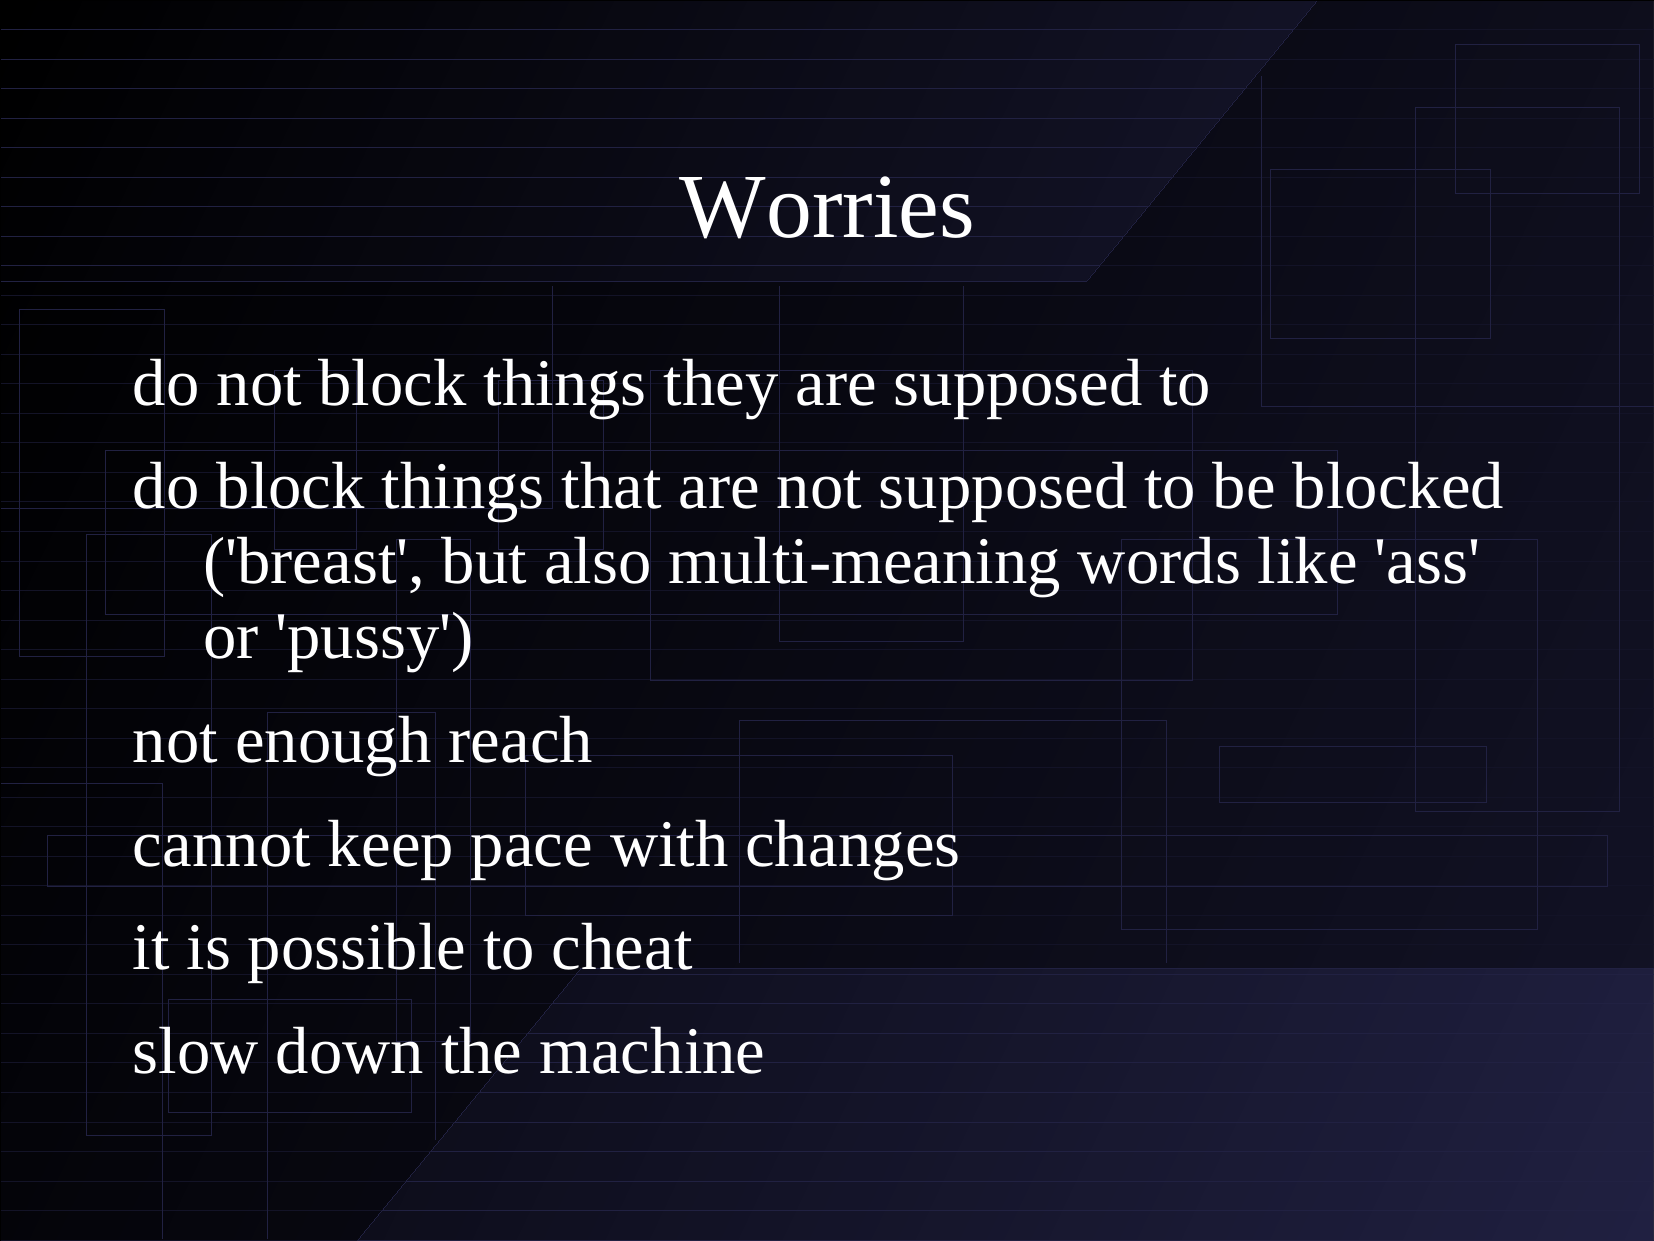

# Worries
do not block things they are supposed to
do block things that are not supposed to be blocked ('breast', but also multi-meaning words like 'ass' or 'pussy')
not enough reach
cannot keep pace with changes
it is possible to cheat
slow down the machine